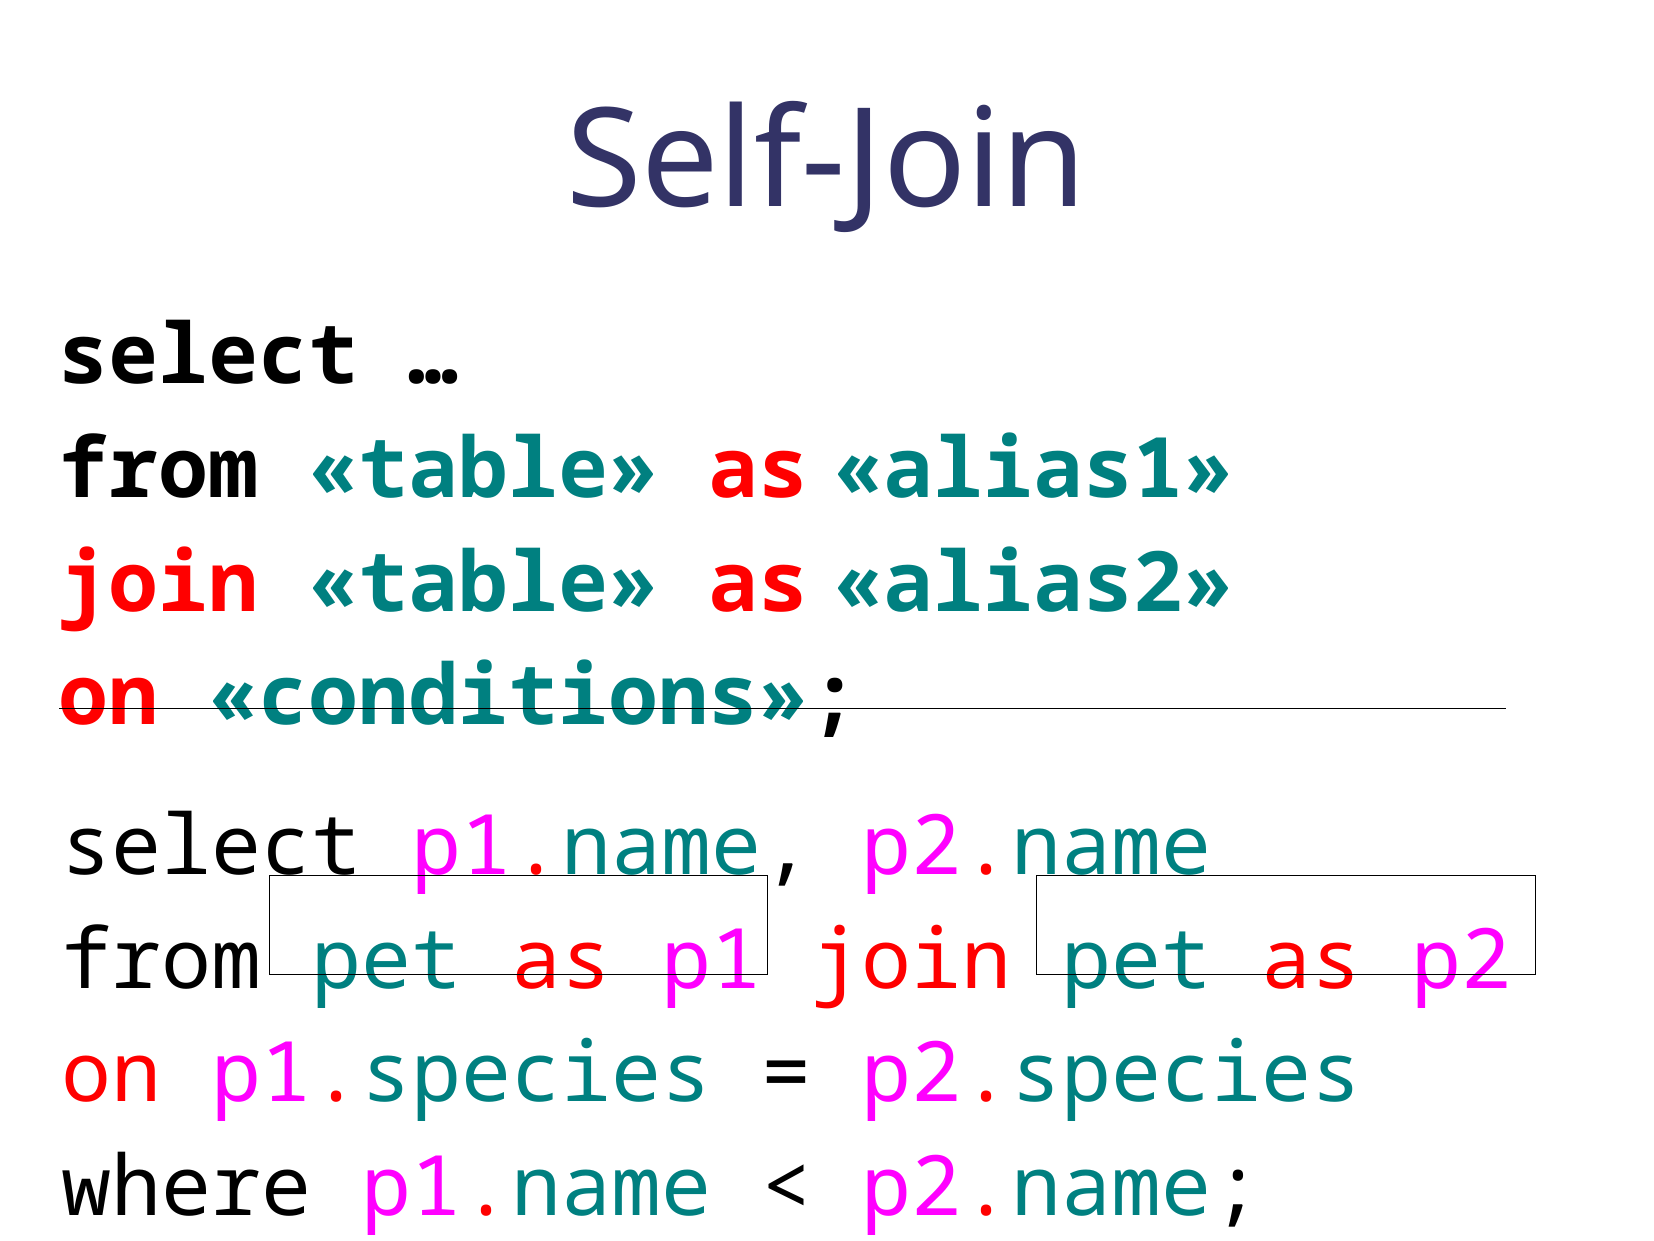

# Self-Join
select …
from «table» as «alias1»
join «table» as «alias2»
on «conditions»;
select p1.name, p2.name
from pet as p1 join pet as p2
on p1.species = p2.species
where p1.name < p2.name;